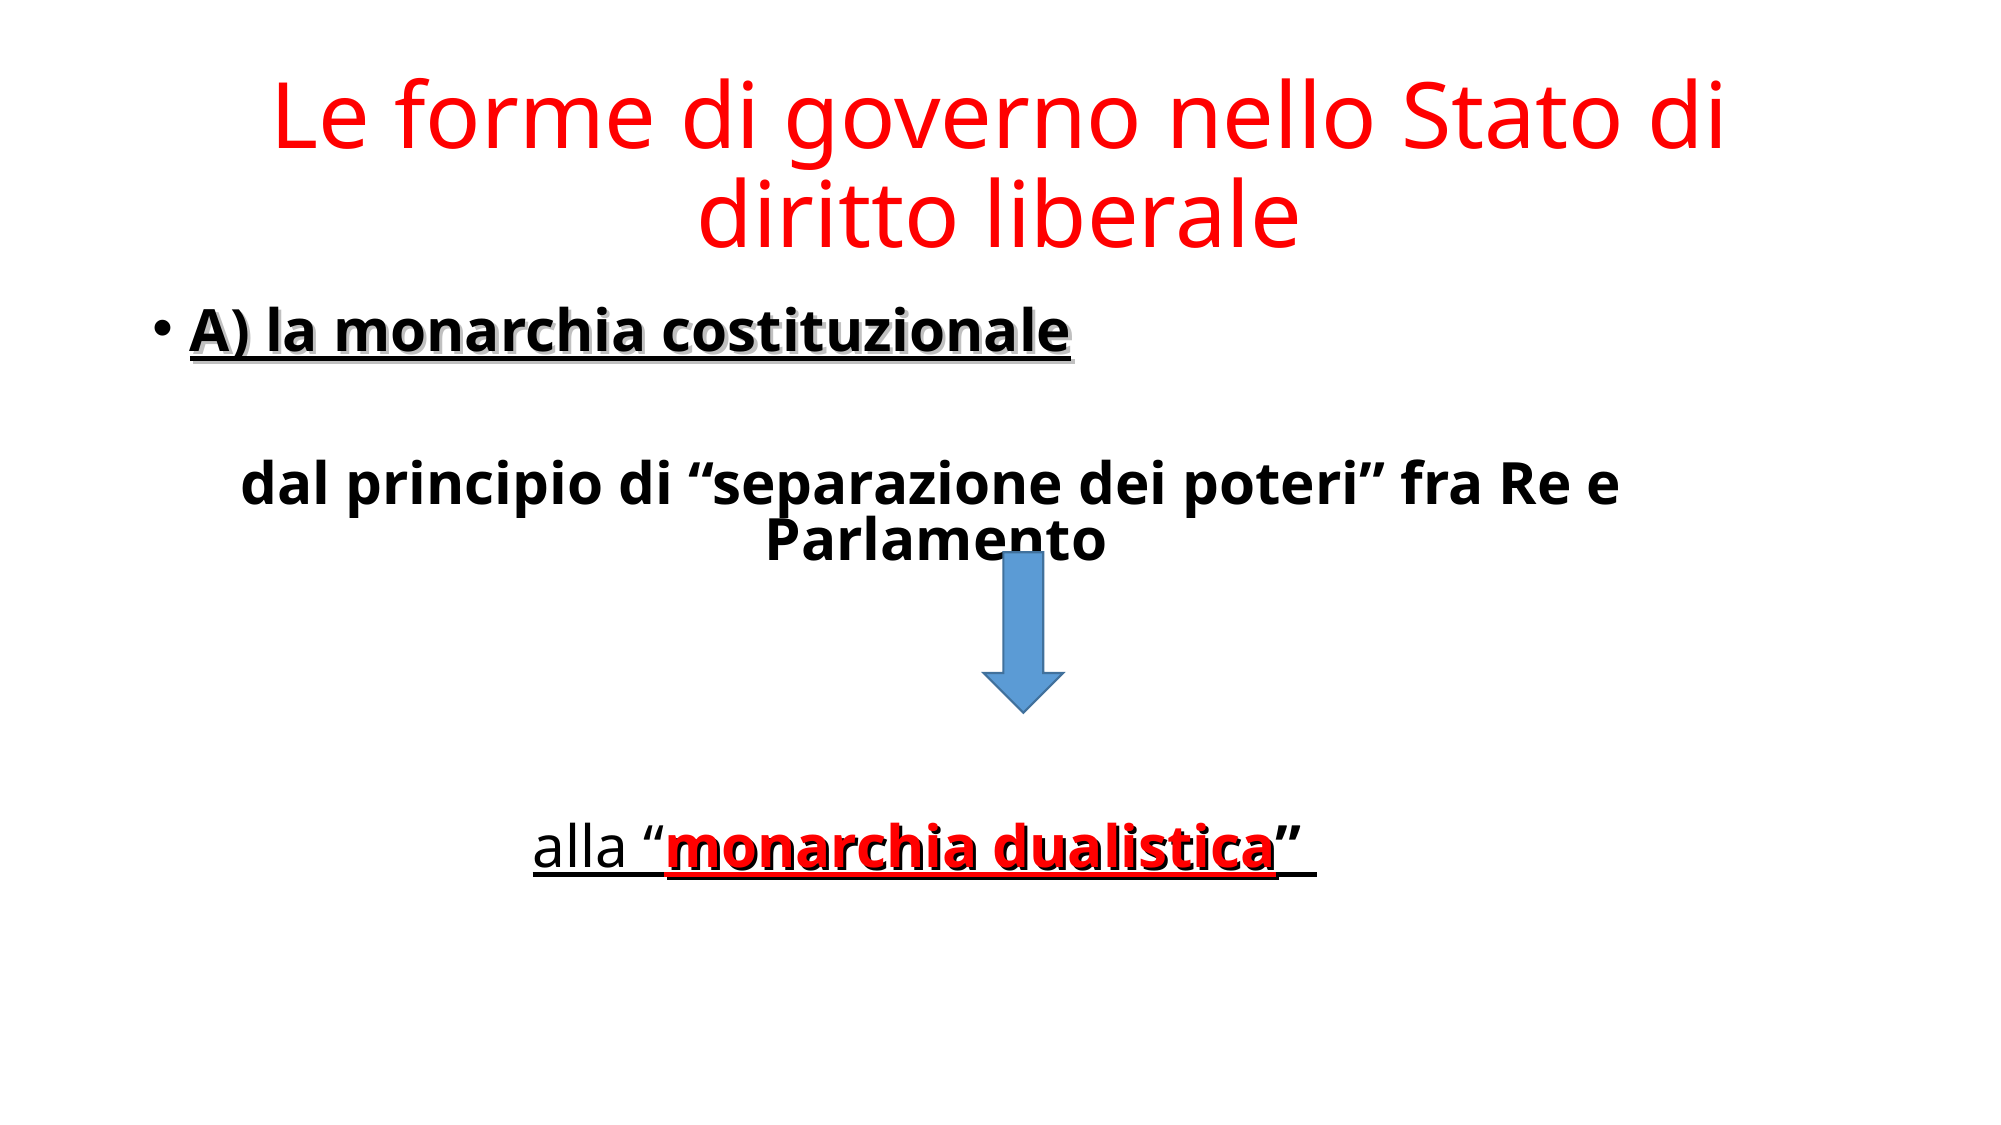

# Le forme di governo nello Stato di diritto liberale
A) la monarchia costituzionale
 dal principio di “separazione dei poteri” fra Re e Parlamento
alla “monarchia dualistica”